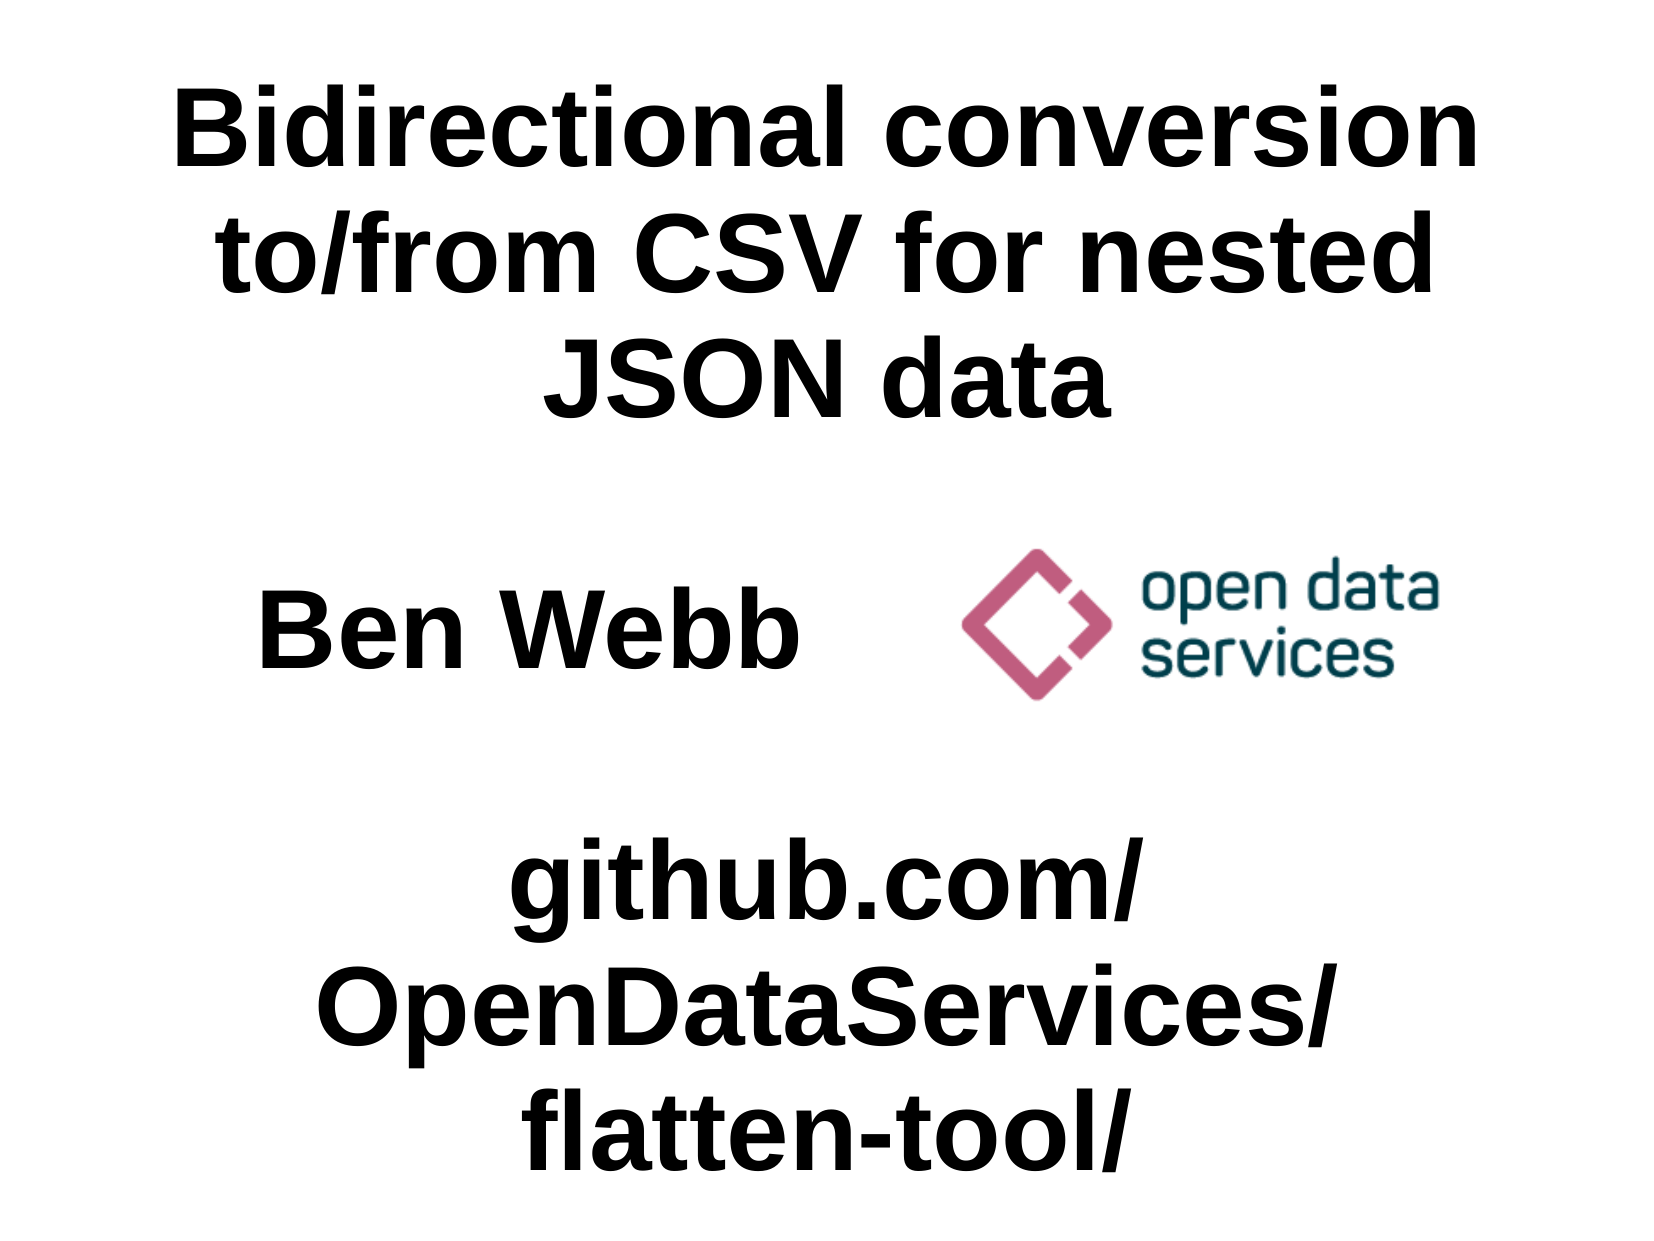

# Bidirectional conversion to/from CSV for nested JSON data
Ben Webb
github.com/
OpenDataServices/
flatten-tool/